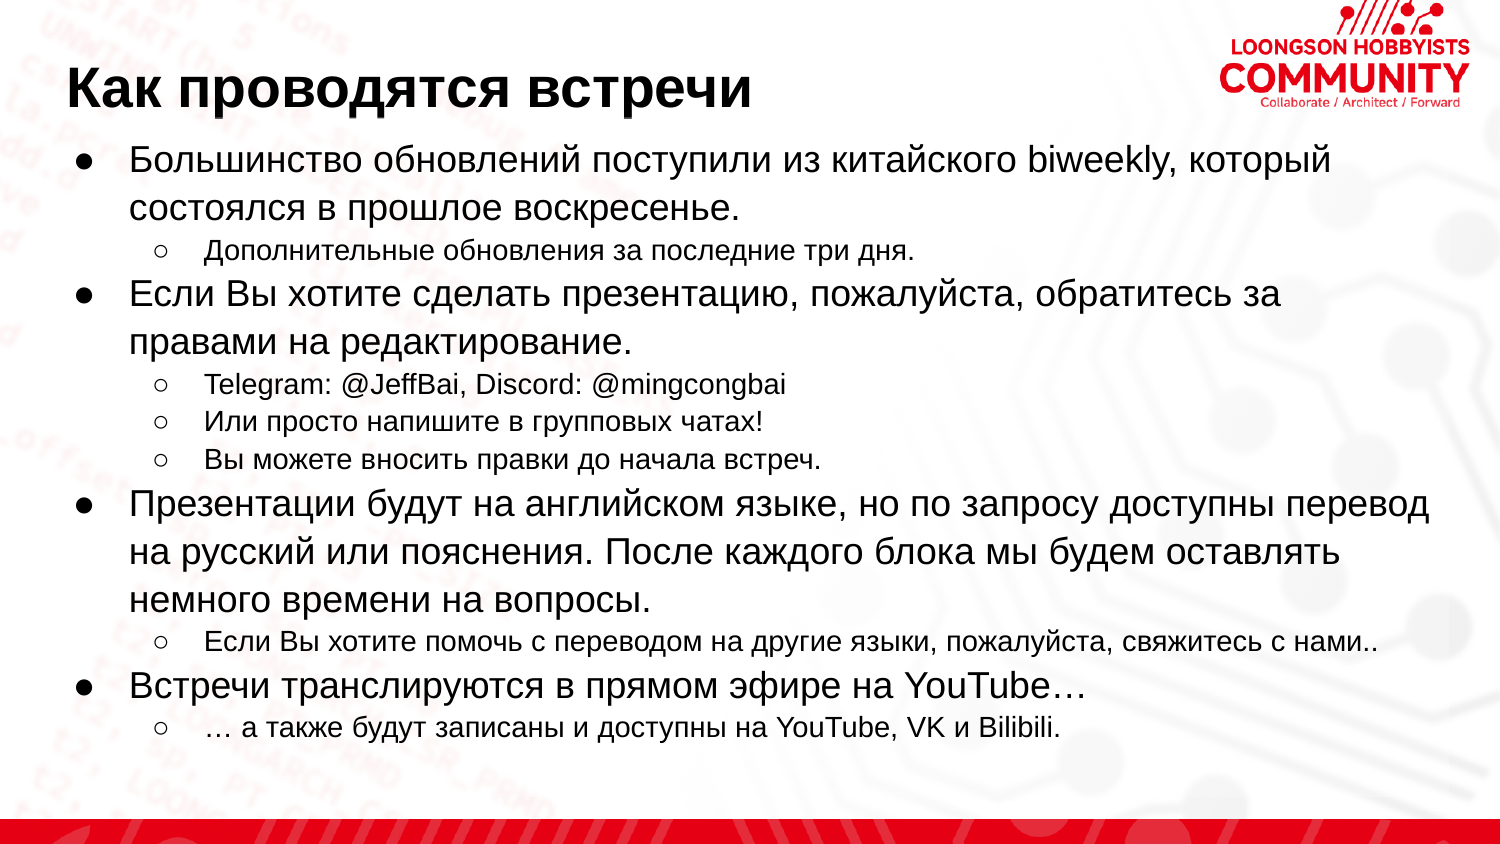

# Как проводятся встречи
Большинство обновлений поступили из китайского biweekly, который состоялся в прошлое воскресенье.
Дополнительные обновления за последние три дня.
Если Вы хотите сделать презентацию, пожалуйста, обратитесь за правами на редактирование.
Telegram: @JeffBai, Discord: @mingcongbai
Или просто напишите в групповых чатах!
Вы можете вносить правки до начала встреч.
Презентации будут на английском языке, но по запросу доступны перевод на русский или пояснения. После каждого блока мы будем оставлять немного времени на вопросы.
Если Вы хотите помочь с переводом на другие языки, пожалуйста, свяжитесь с нами..
Встречи транслируются в прямом эфире на YouTube…
… а также будут записаны и доступны на YouTube, VK и Bilibili.